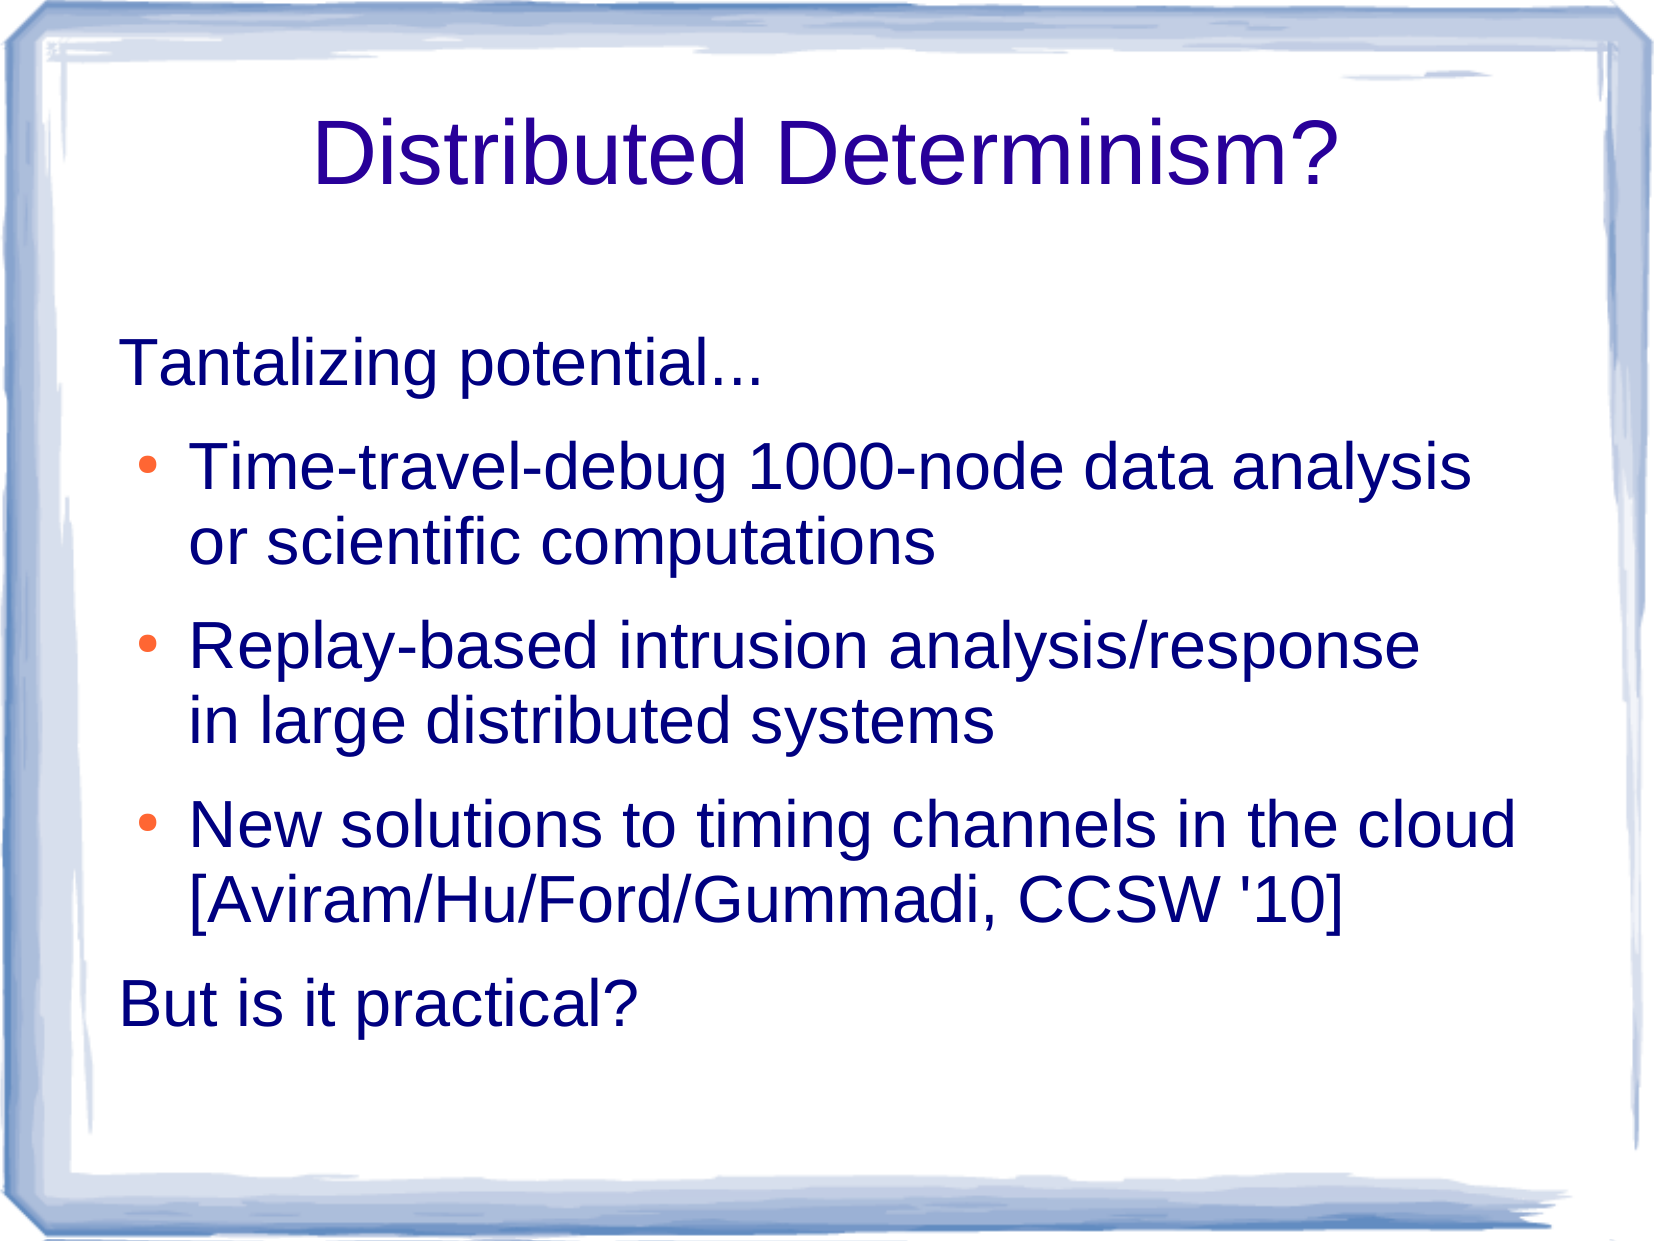

# Distributed Determinism?
Tantalizing potential...
Time-travel-debug 1000-node data analysis
or scientific computations
Replay-based intrusion analysis/response
in large distributed systems
New solutions to timing channels in the cloud
[Aviram/Hu/Ford/Gummadi, CCSW '10]
But is it practical?